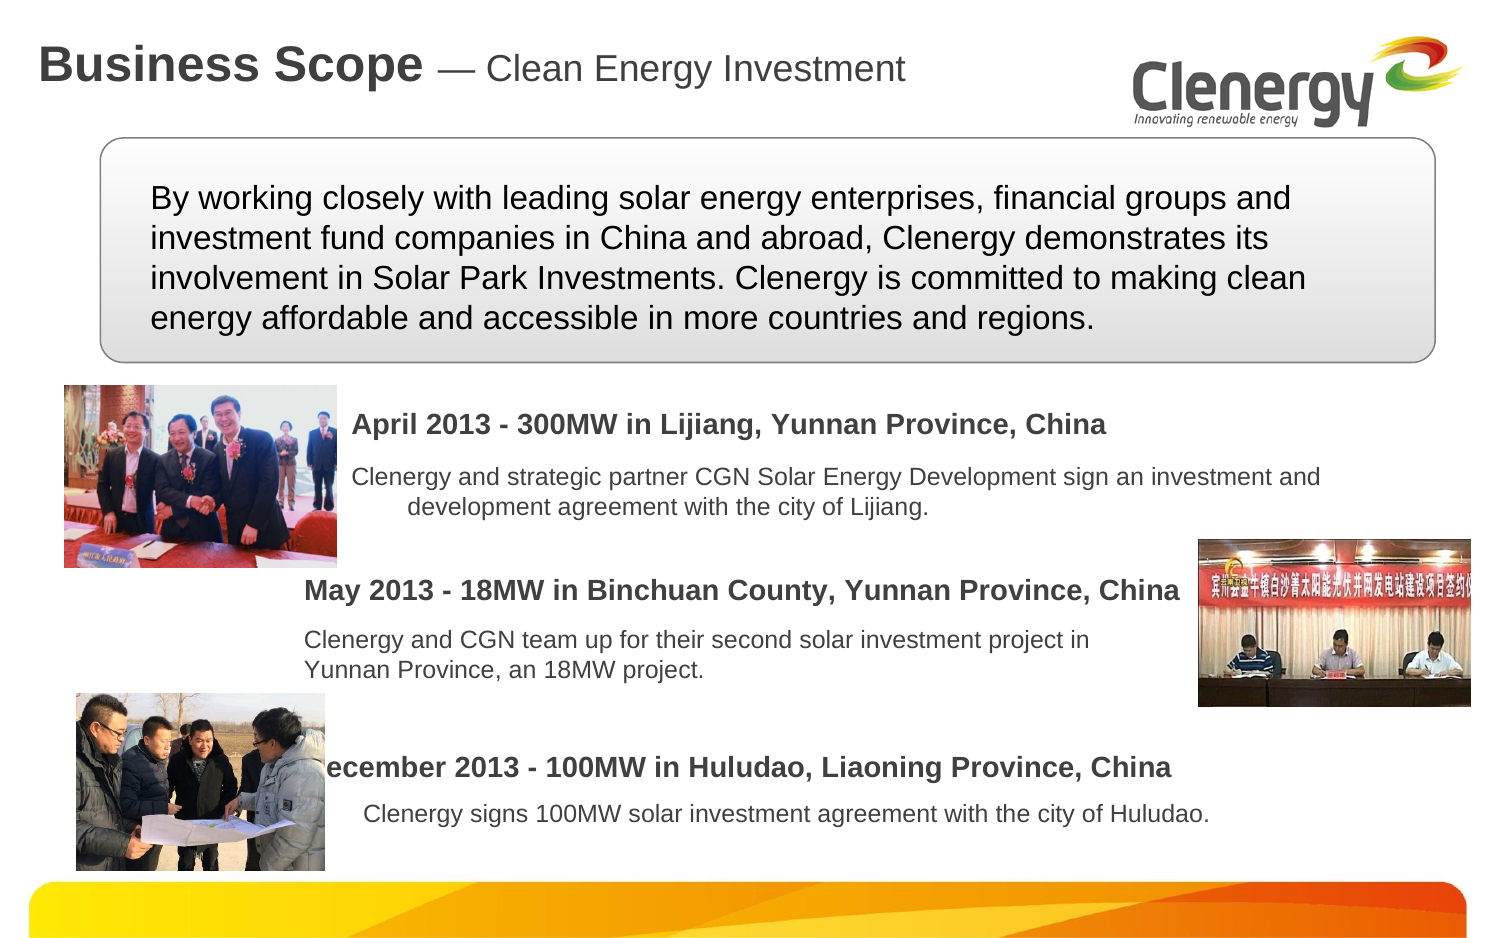

Business Scope — Clean Energy Investment
By working closely with leading solar energy enterprises, financial groups and investment fund companies in China and abroad, Clenergy demonstrates its involvement in Solar Park Investments. Clenergy is committed to making clean energy affordable and accessible in more countries and regions.
April 2013 - 300MW in Lijiang, Yunnan Province, China
Clenergy and strategic partner CGN Solar Energy Development sign an investment and development agreement with the city of Lijiang.
May 2013 - 18MW in Binchuan County, Yunnan Province, China
Clenergy and CGN team up for their second solar investment project in Yunnan Province, an 18MW project.
December 2013 - 100MW in Huludao, Liaoning Province, China
Clenergy signs 100MW solar investment agreement with the city of Huludao.